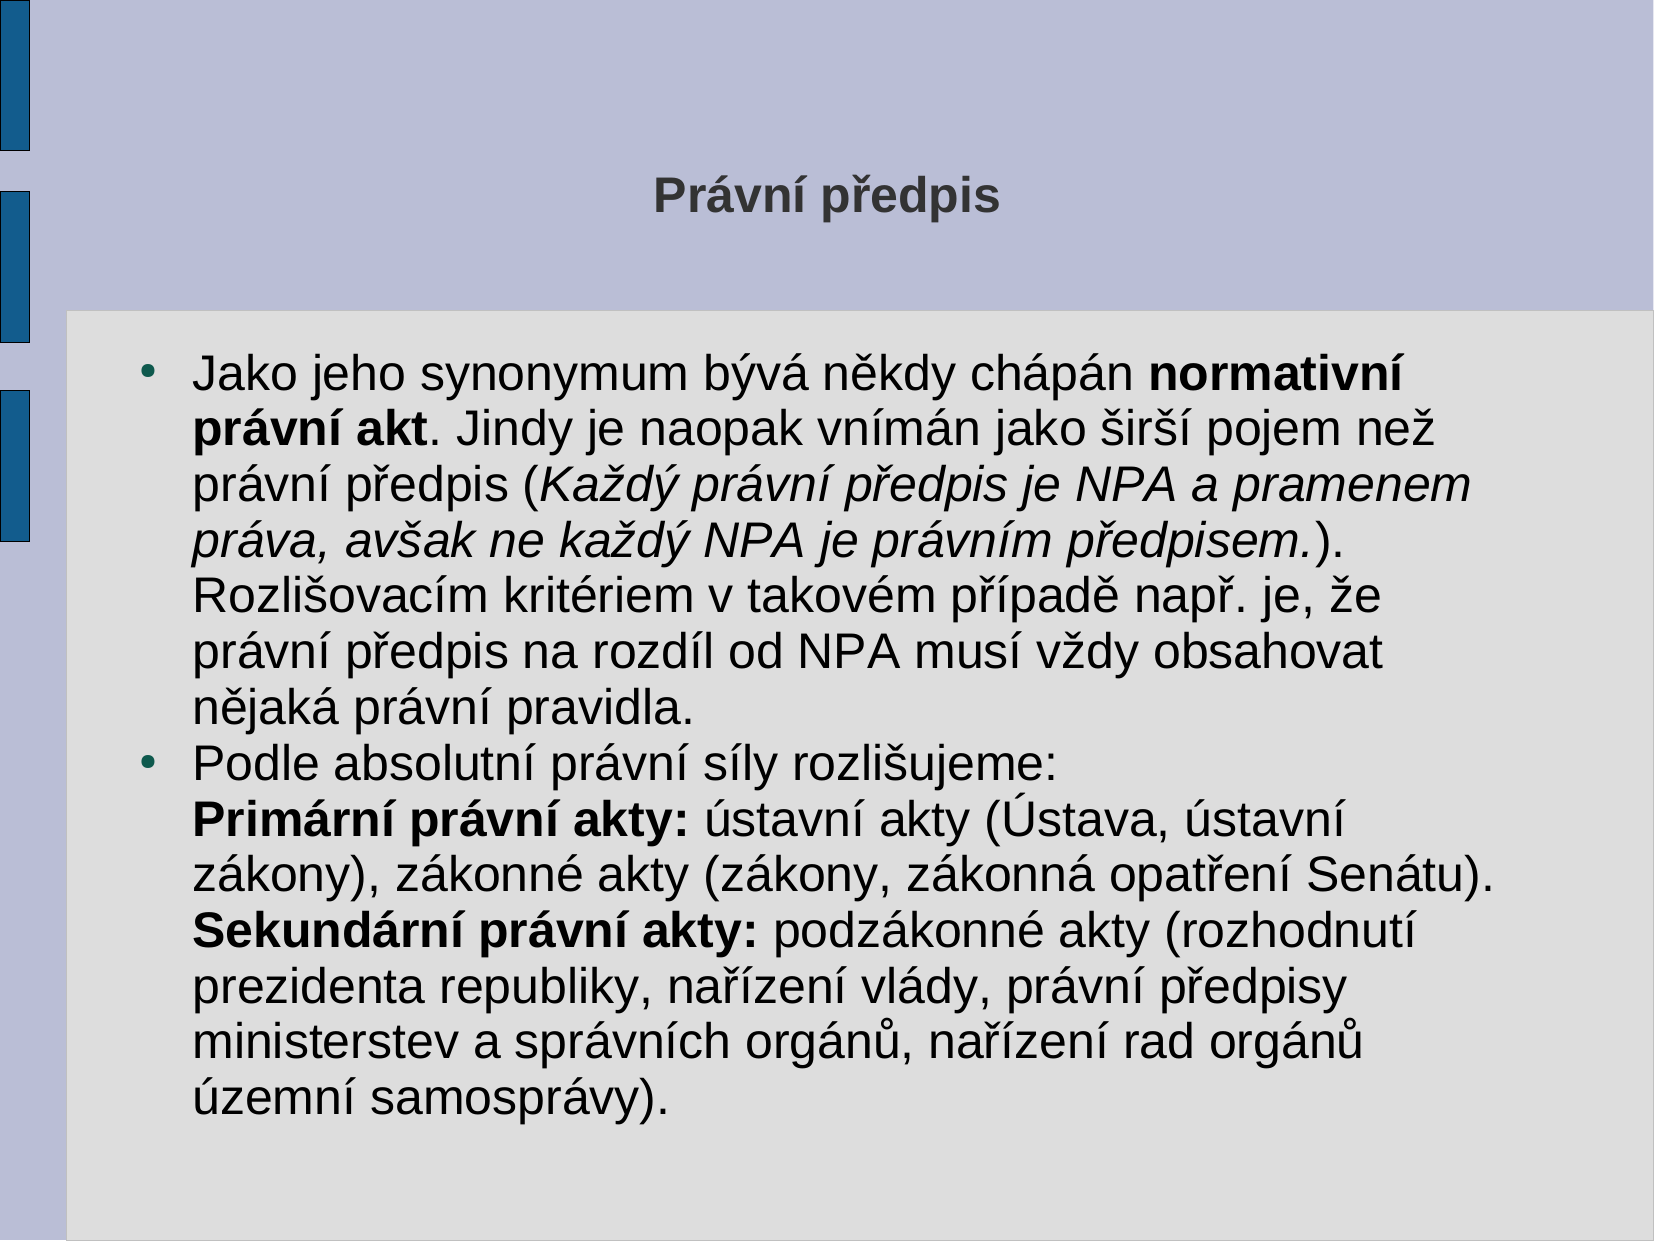

# Právní předpis
Jako jeho synonymum bývá někdy chápán normativní právní akt. Jindy je naopak vnímán jako širší pojem než právní předpis (Každý právní předpis je NPA a pramenem práva, avšak ne každý NPA je právním předpisem.). Rozlišovacím kritériem v takovém případě např. je, že právní předpis na rozdíl od NPA musí vždy obsahovat nějaká právní pravidla.
Podle absolutní právní síly rozlišujeme:
Primární právní akty: ústavní akty (Ústava, ústavní zákony), zákonné akty (zákony, zákonná opatření Senátu).
Sekundární právní akty: podzákonné akty (rozhodnutí prezidenta republiky, nařízení vlády, právní předpisy ministerstev a správních orgánů, nařízení rad orgánů územní samosprávy).